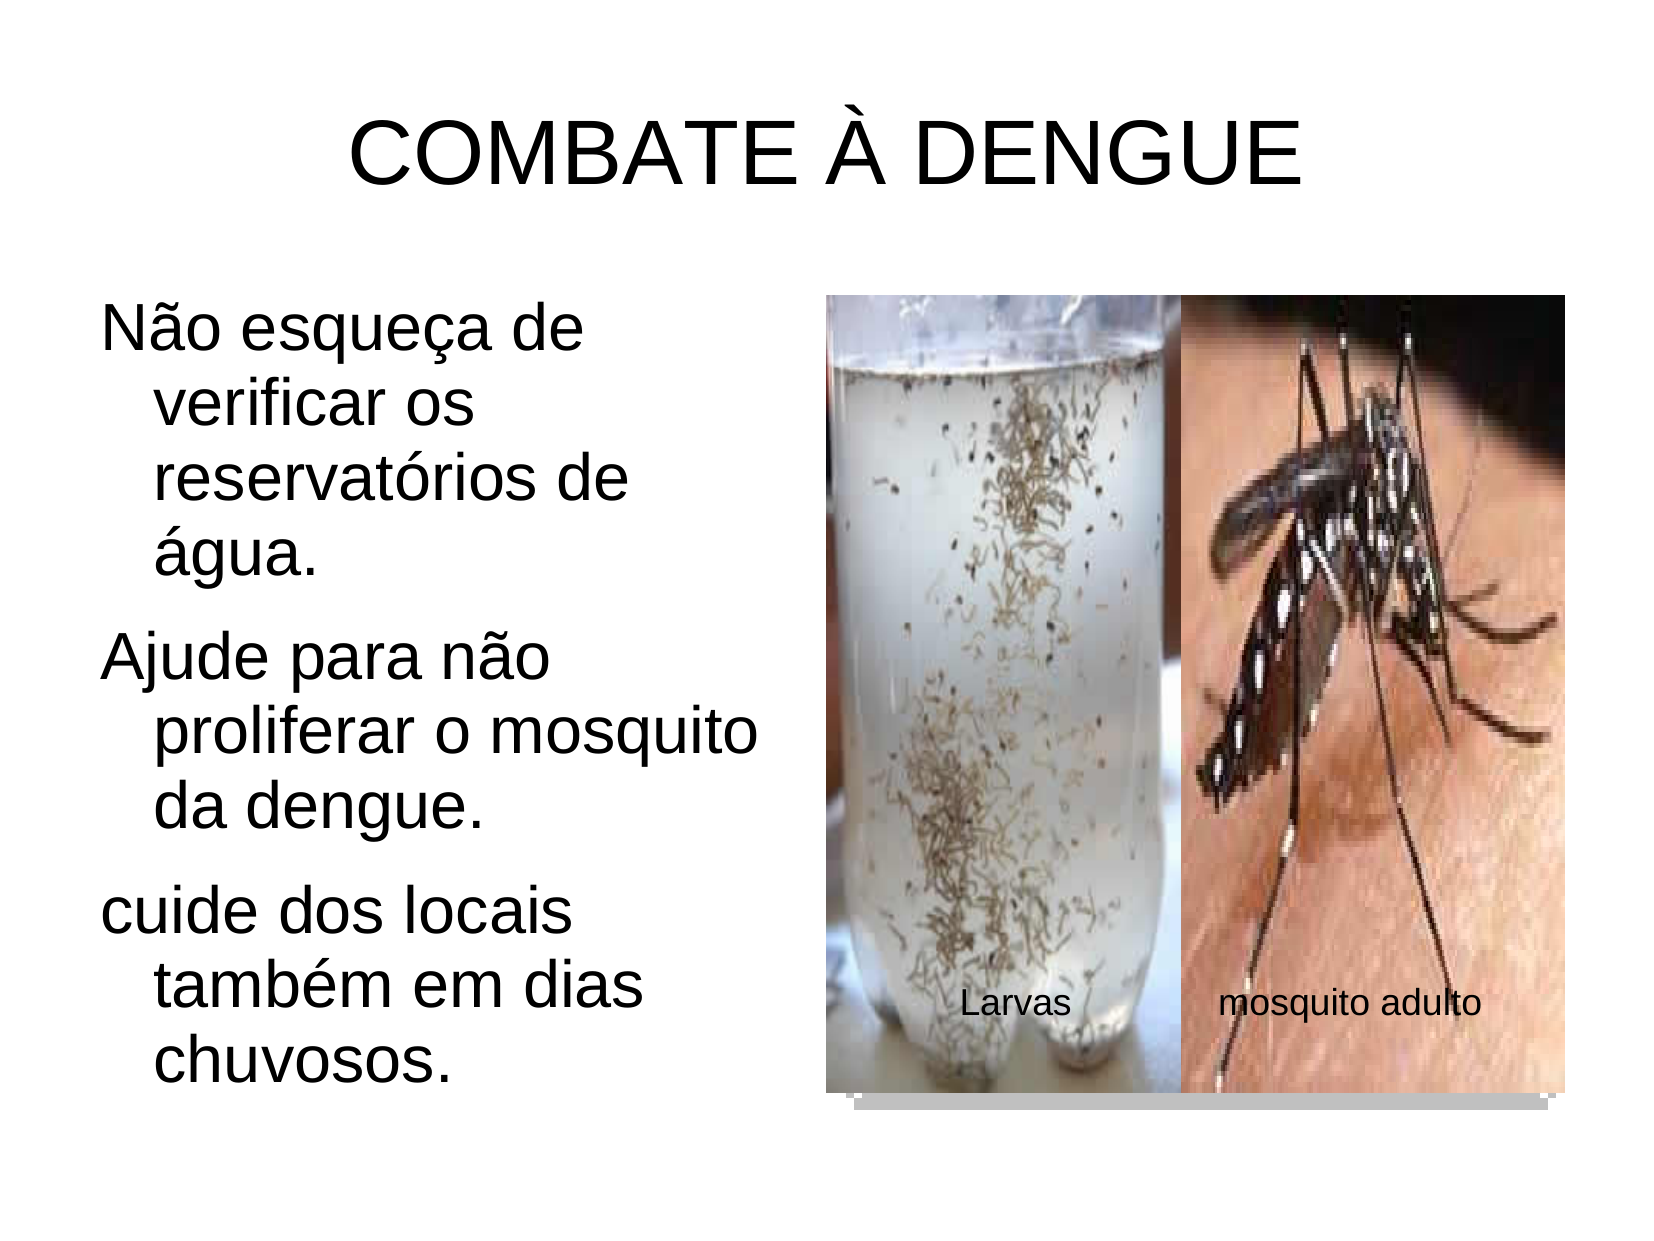

# COMBATE À DENGUE
Não esqueça de verificar os reservatórios de água.
Ajude para não proliferar o mosquito da dengue.
cuide dos locais também em dias chuvosos.
Larvas mosquito adulto